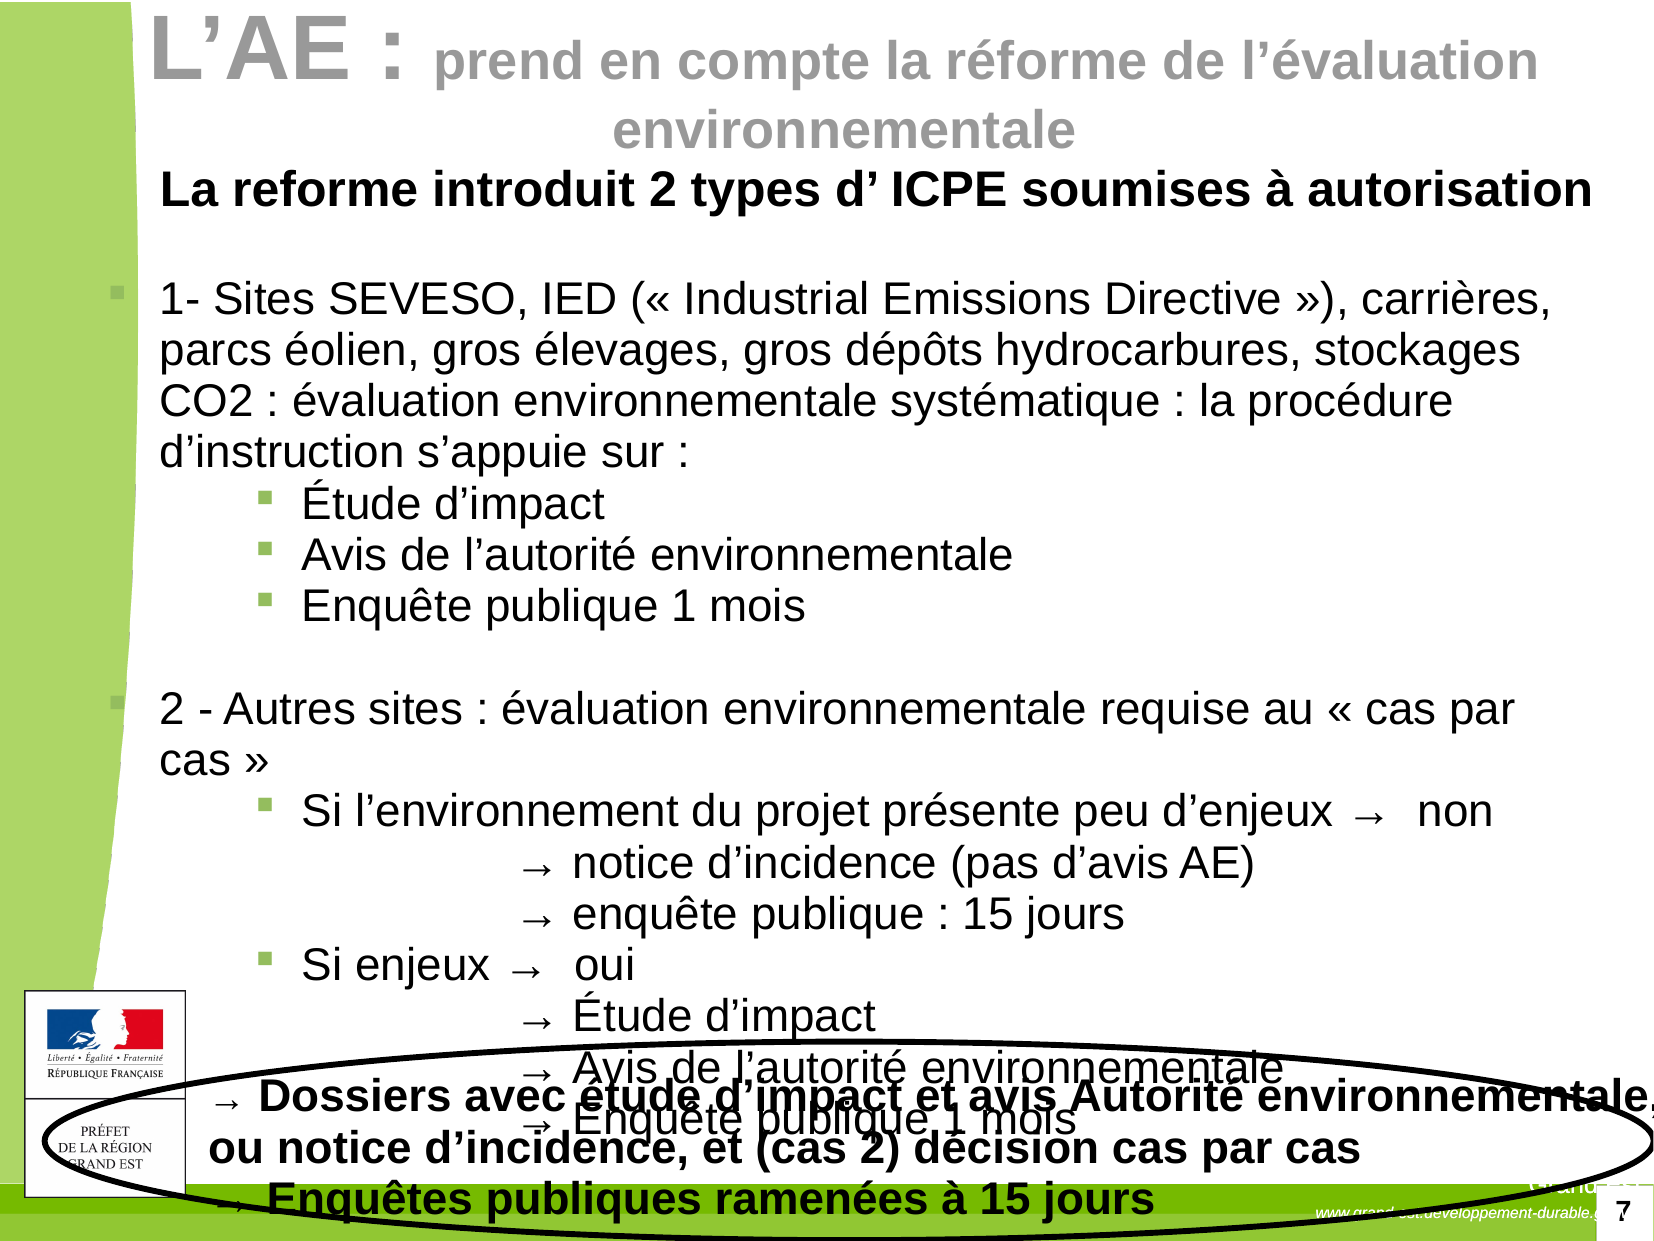

# L’AE : prend en compte la réforme de l’évaluation environnementale
La reforme introduit 2 types d’ ICPE soumises à autorisation
1- Sites SEVESO, IED (« Industrial Emissions Directive »), carrières, parcs éolien, gros élevages, gros dépôts hydrocarbures, stockages CO2 : évaluation environnementale systématique : la procédure d’instruction s’appuie sur :
Étude d’impact
Avis de l’autorité environnementale
Enquête publique 1 mois
2 - Autres sites : évaluation environnementale requise au « cas par cas »
Si l’environnement du projet présente peu d’enjeux → non
→ notice d’incidence (pas d’avis AE)
→ enquête publique : 15 jours
Si enjeux → oui
→ Étude d’impact
→ Avis de l’autorité environnementale
→ Enquête publique 1 mois
Direction régionale de l'Environnement, de l'Aménagement et du Logement
Grand Est
www.grand-est.developpement-durable.gouv.fr
→ Dossiers avec étude d’impact et avis Autorité environnementale, ou notice d’incidence, et (cas 2) décision cas par cas
→ Enquêtes publiques ramenées à 15 jours
7